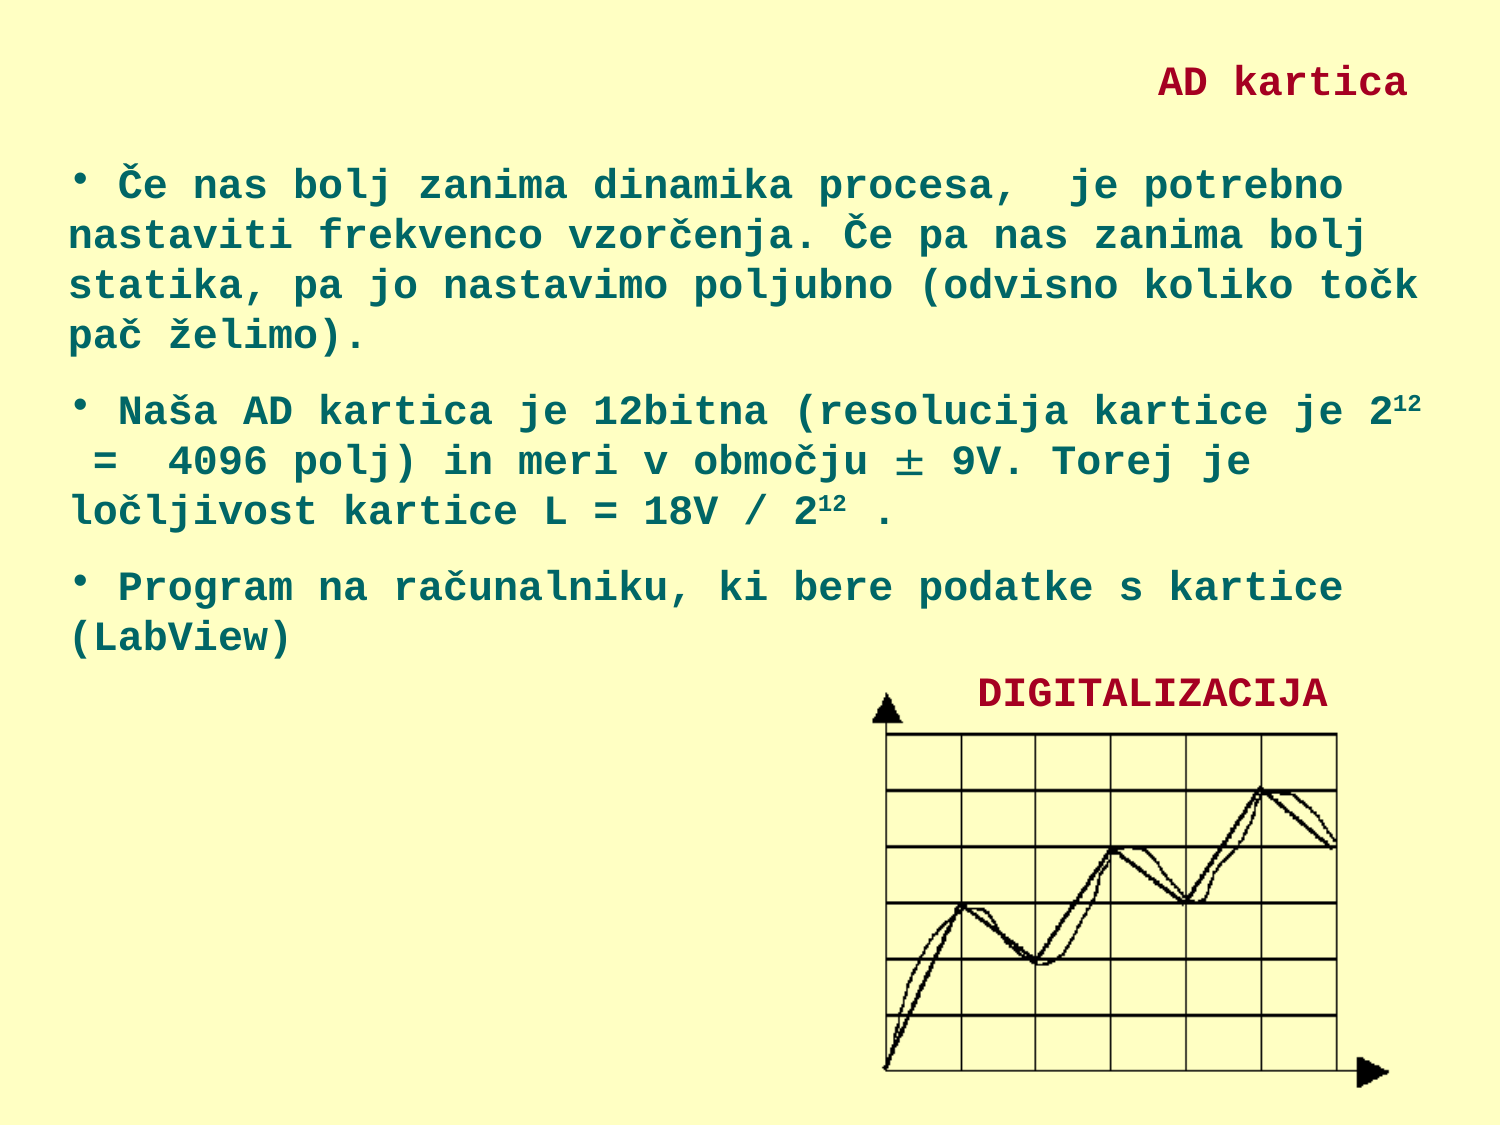

# AD kartica
 Če nas bolj zanima dinamika procesa, je potrebno nastaviti frekvenco vzorčenja. Če pa nas zanima bolj statika, pa jo nastavimo poljubno (odvisno koliko točk pač želimo).
 Naša AD kartica je 12bitna (resolucija kartice je 212 = 4096 polj) in meri v območju  9V. Torej je ločljivost kartice L = 18V / 212 .
 Program na računalniku, ki bere podatke s kartice (LabView)
DIGITALIZACIJA